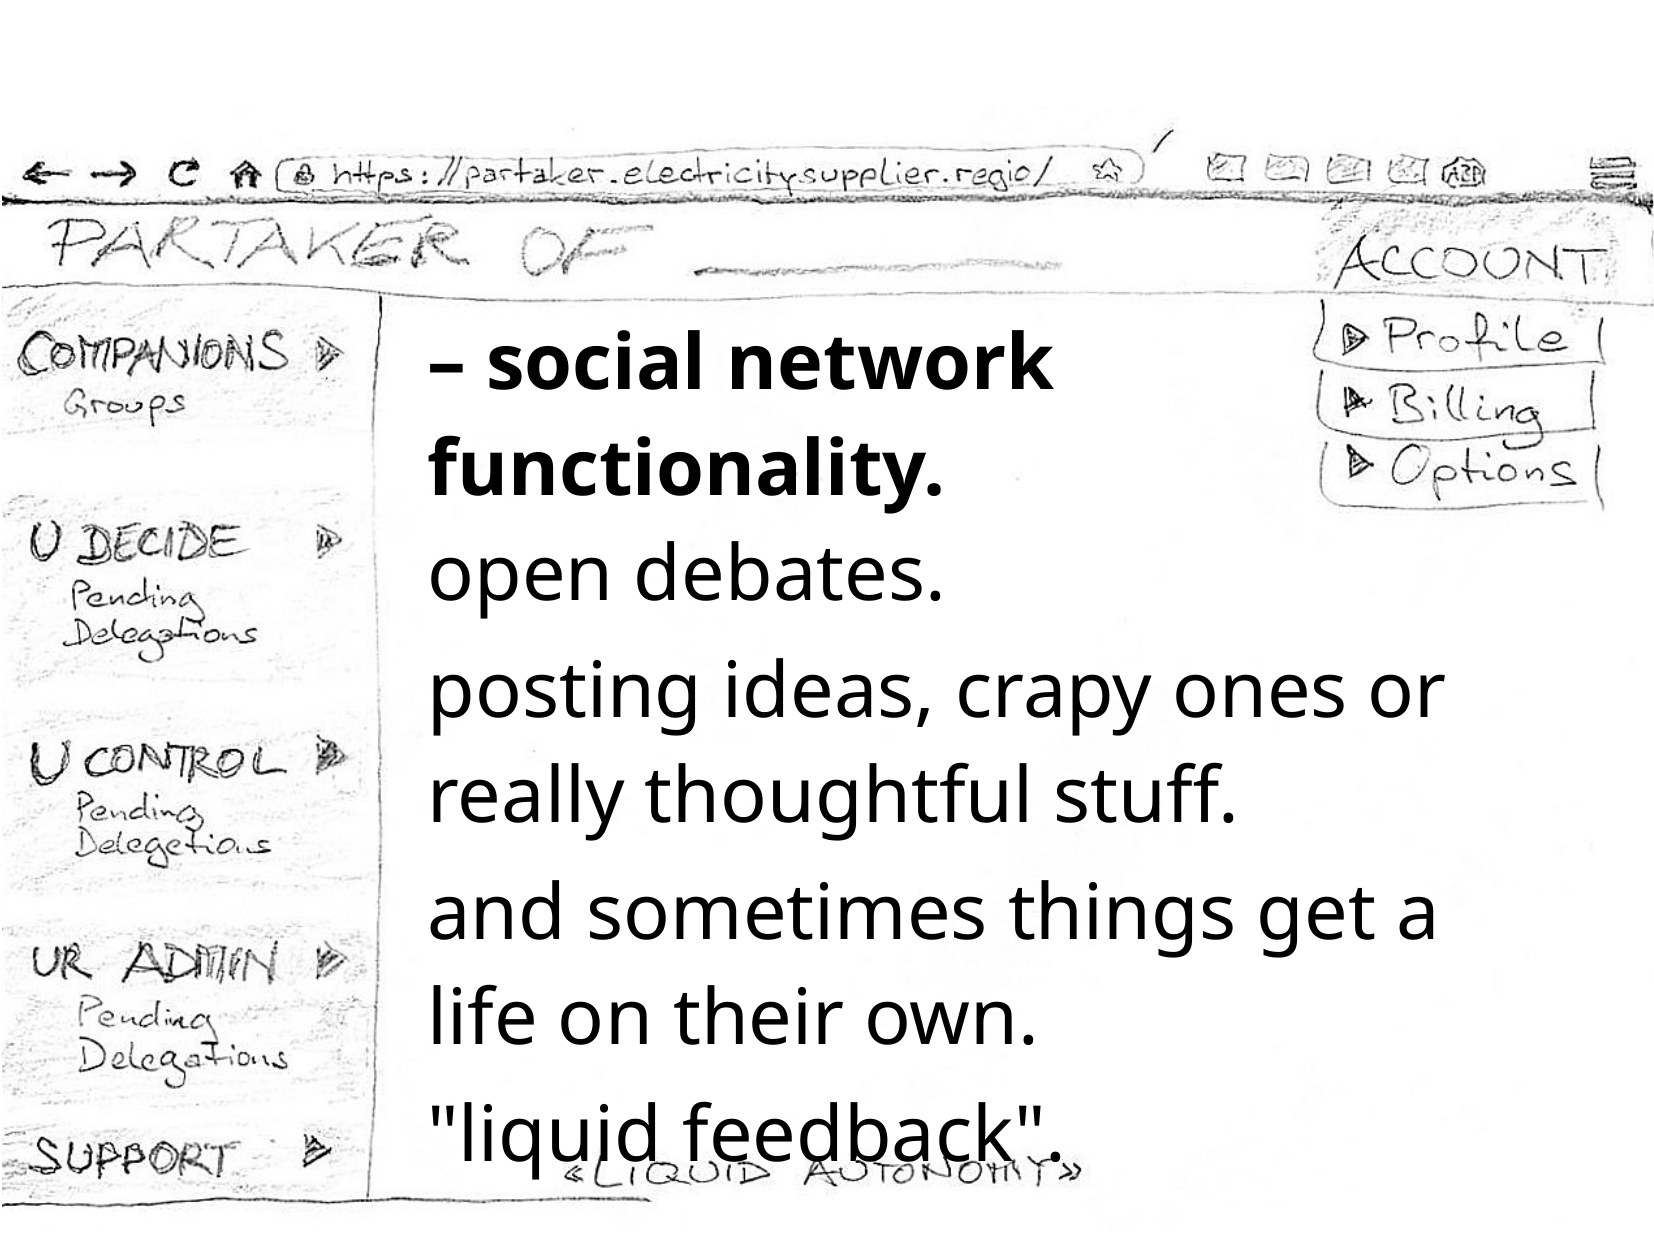

# – social network functionality. open debates.
posting ideas, crapy ones or really thoughtful stuff.
and sometimes things get a life on their own.
"liquid feedback".